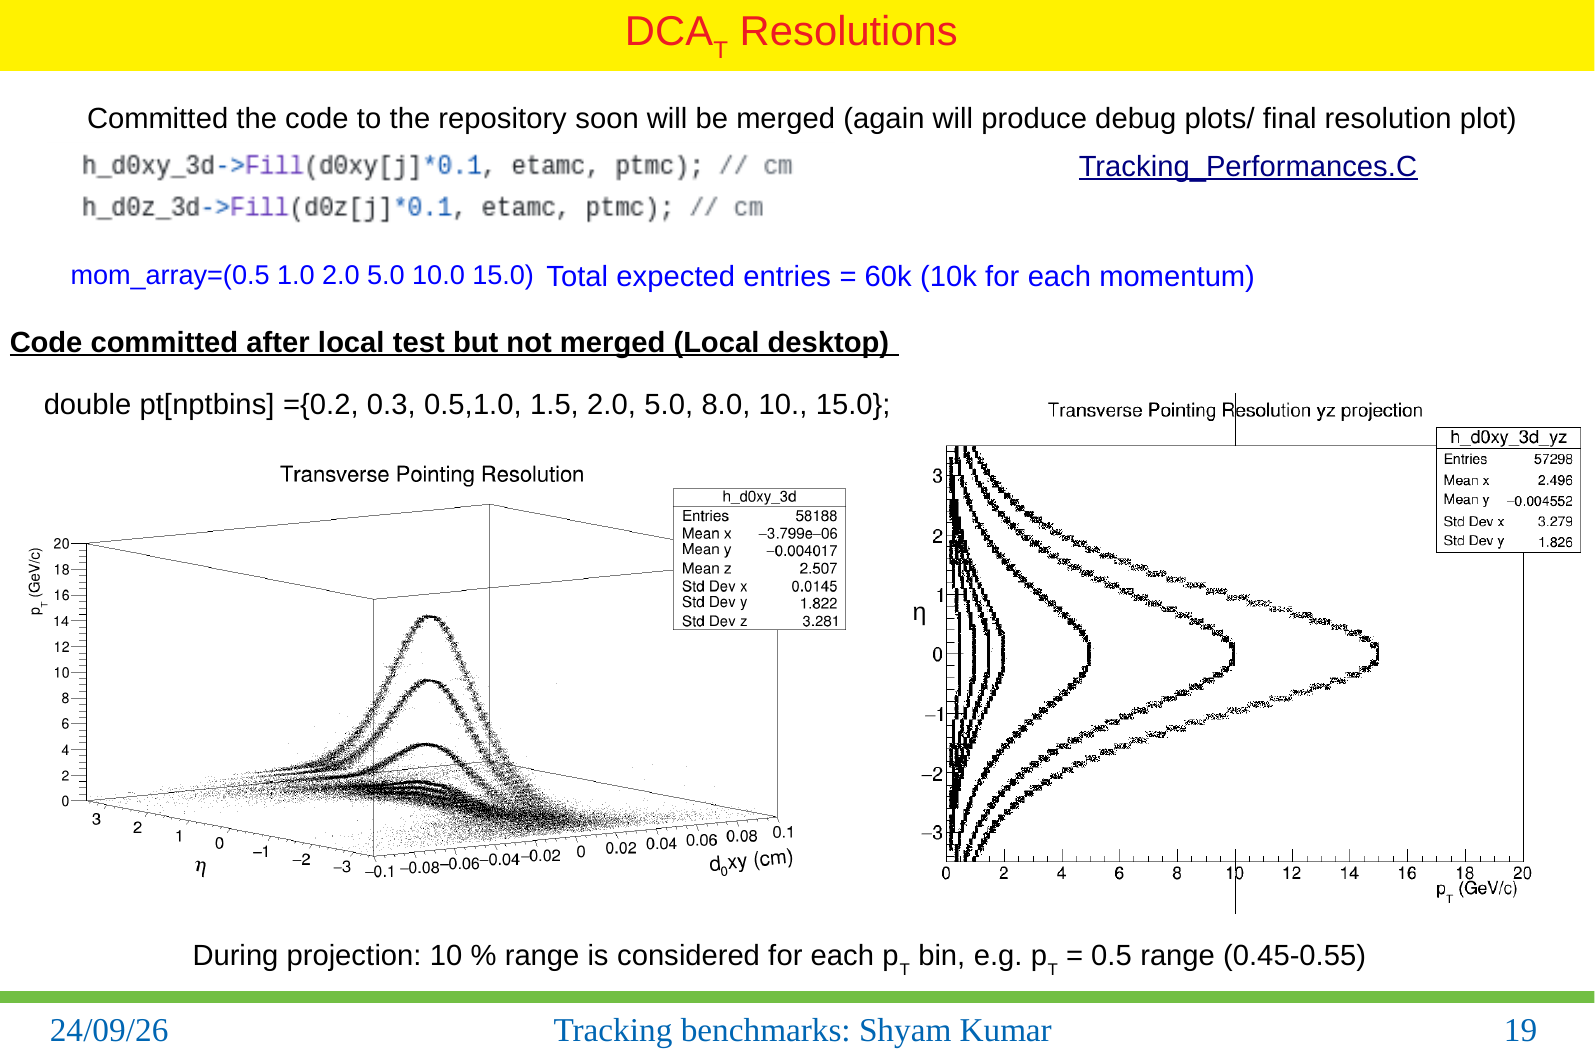

# DCAT Resolutions
Committed the code to the repository soon will be merged (again will produce debug plots/ final resolution plot)
Tracking_Performances.C
mom_array=(0.5 1.0 2.0 5.0 10.0 15.0)
Total expected entries = 60k (10k for each momentum)
Code committed after local test but not merged (Local desktop)
 double pt[nptbins] ={0.2, 0.3, 0.5,1.0, 1.5, 2.0, 5.0, 8.0, 10., 15.0};
η
During projection: 10 % range is considered for each pT bin, e.g. pT = 0.5 range (0.45-0.55)
Tracking benchmarks: Shyam Kumar
19